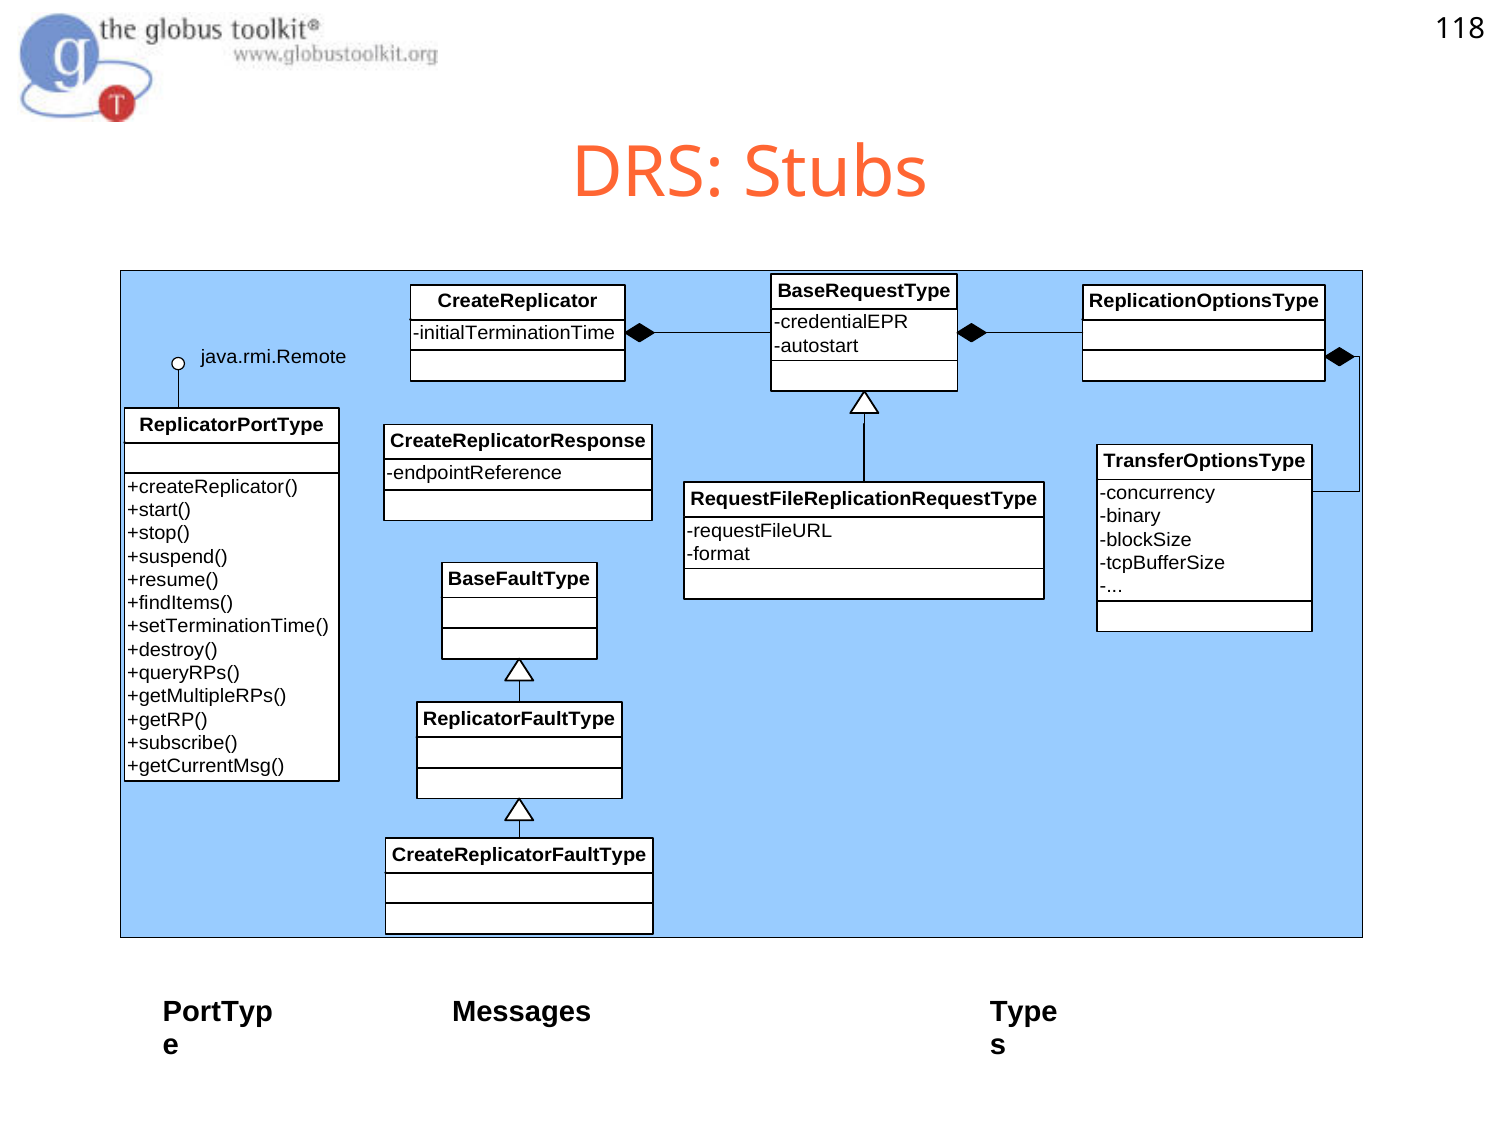

118
# DRS: Stubs
PortType
Messages
Types